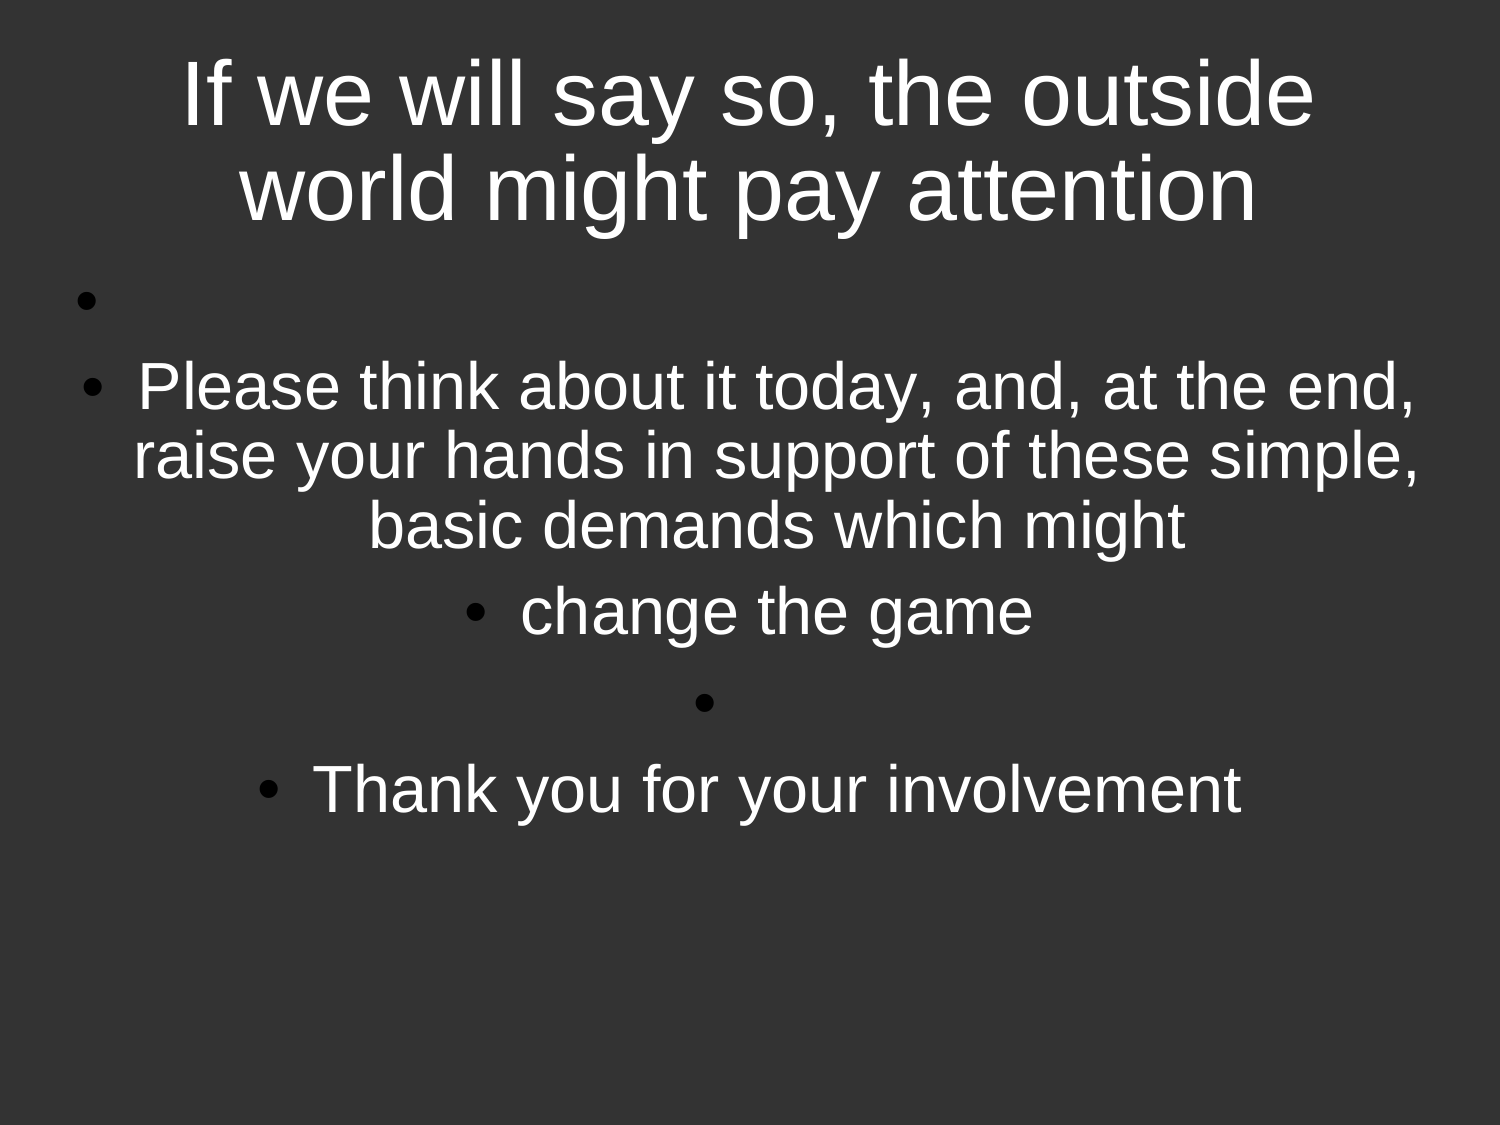

# If we will say so, the outside world might pay attention
Please think about it today, and, at the end, raise your hands in support of these simple, basic demands which might
change the game
Thank you for your involvement